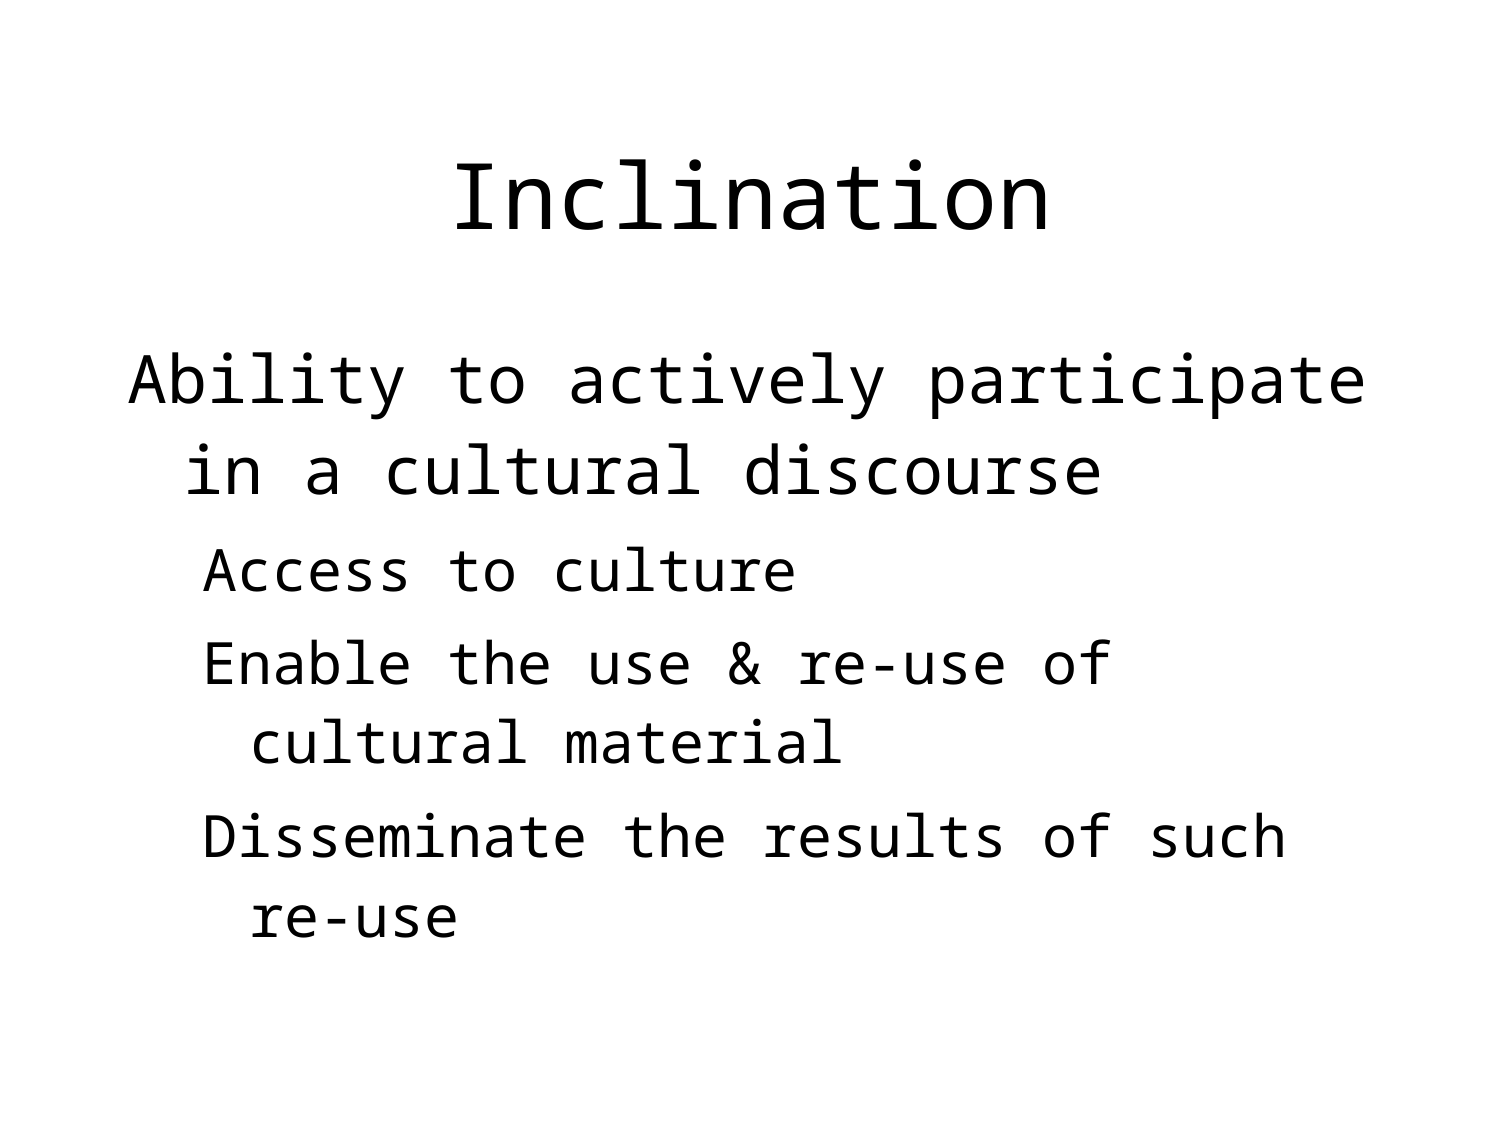

# Inclination
Ability to actively participate in a cultural discourse
Access to culture
Enable the use & re-use of cultural material
Disseminate the results of such re-use